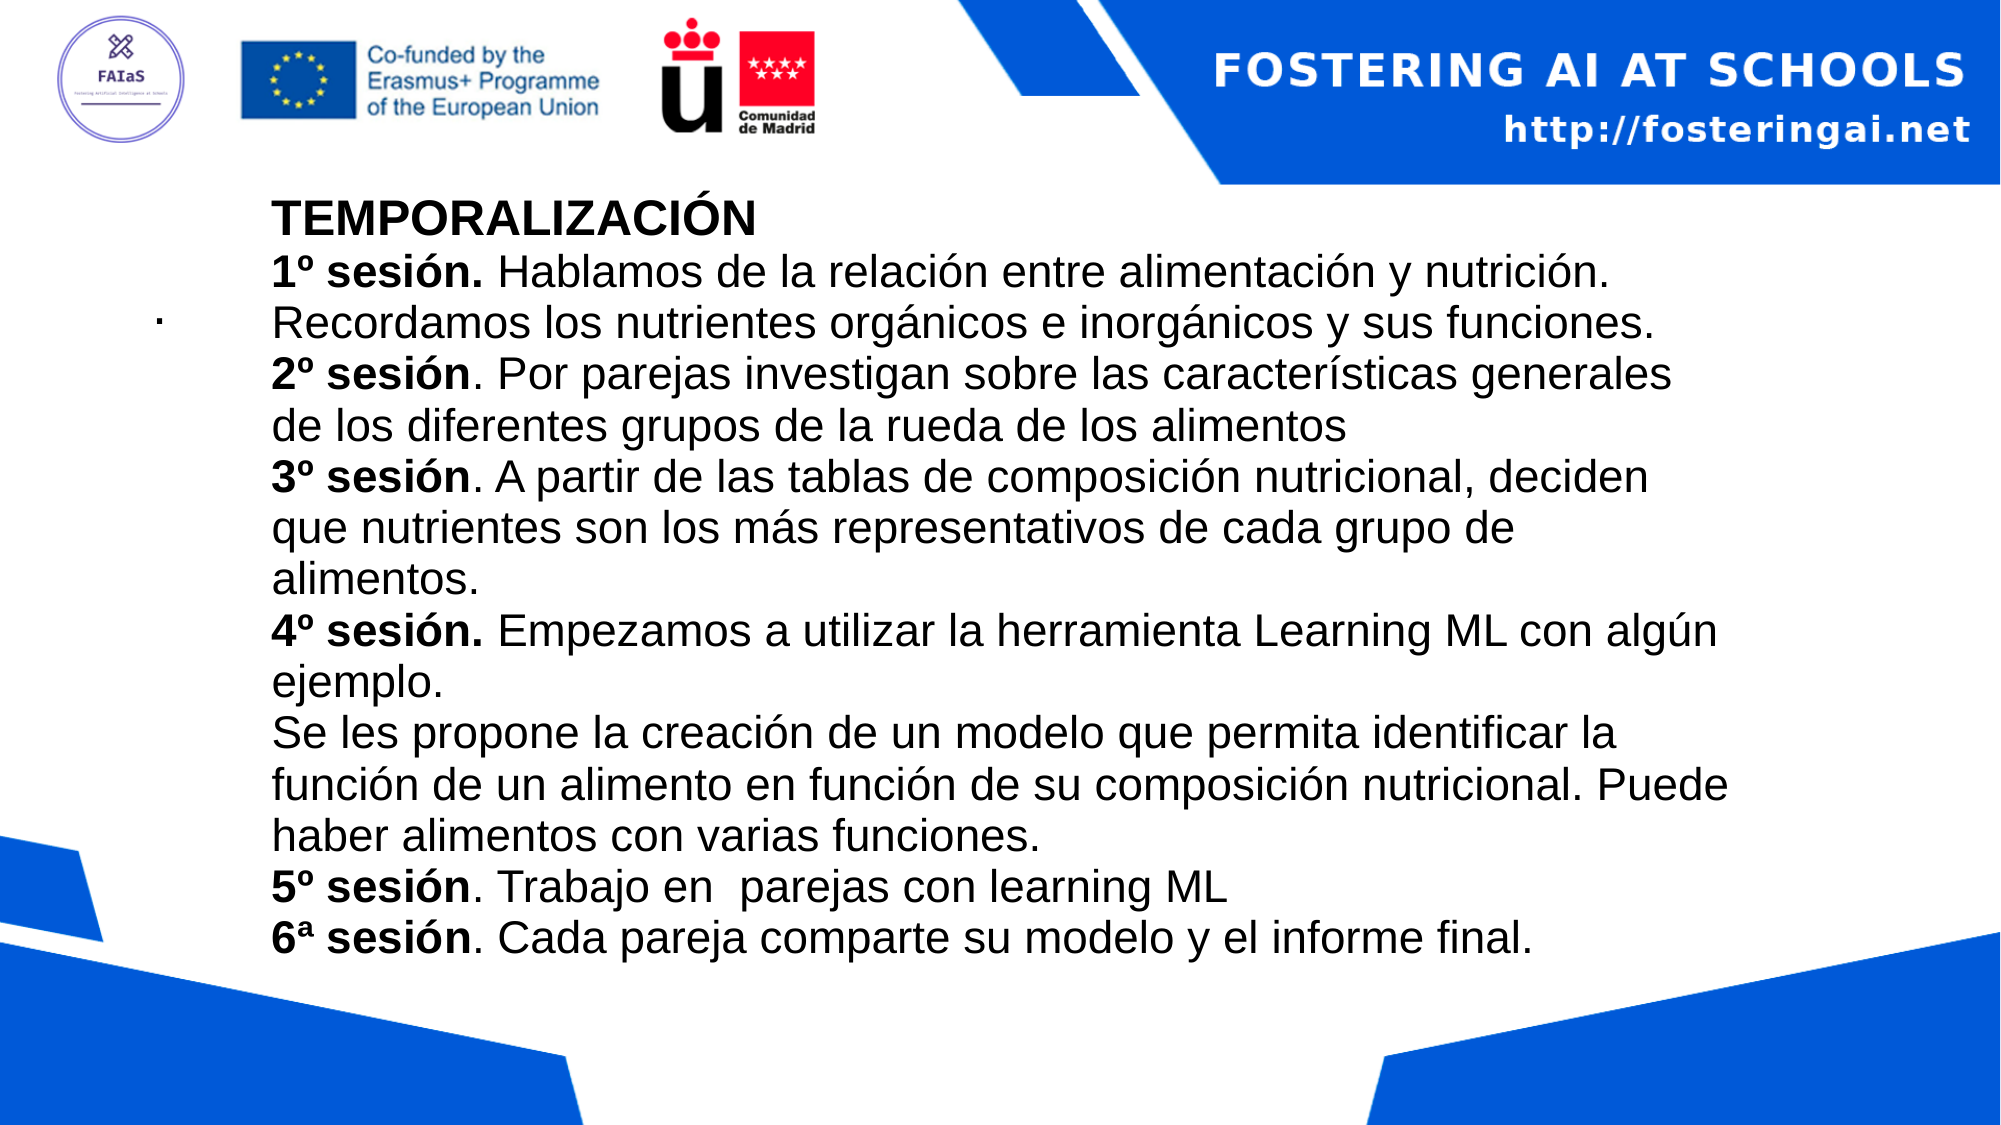

TEMPORALIZACIÓN
1º sesión. Hablamos de la relación entre alimentación y nutrición. Recordamos los nutrientes orgánicos e inorgánicos y sus funciones.
2º sesión. Por parejas investigan sobre las características generales de los diferentes grupos de la rueda de los alimentos
3º sesión. A partir de las tablas de composición nutricional, deciden que nutrientes son los más representativos de cada grupo de alimentos.
4º sesión. Empezamos a utilizar la herramienta Learning ML con algún ejemplo.
Se les propone la creación de un modelo que permita identificar la función de un alimento en función de su composición nutricional. Puede haber alimentos con varias funciones.
5º sesión. Trabajo en parejas con learning ML
6ª sesión. Cada pareja comparte su modelo y el informe final.
# .